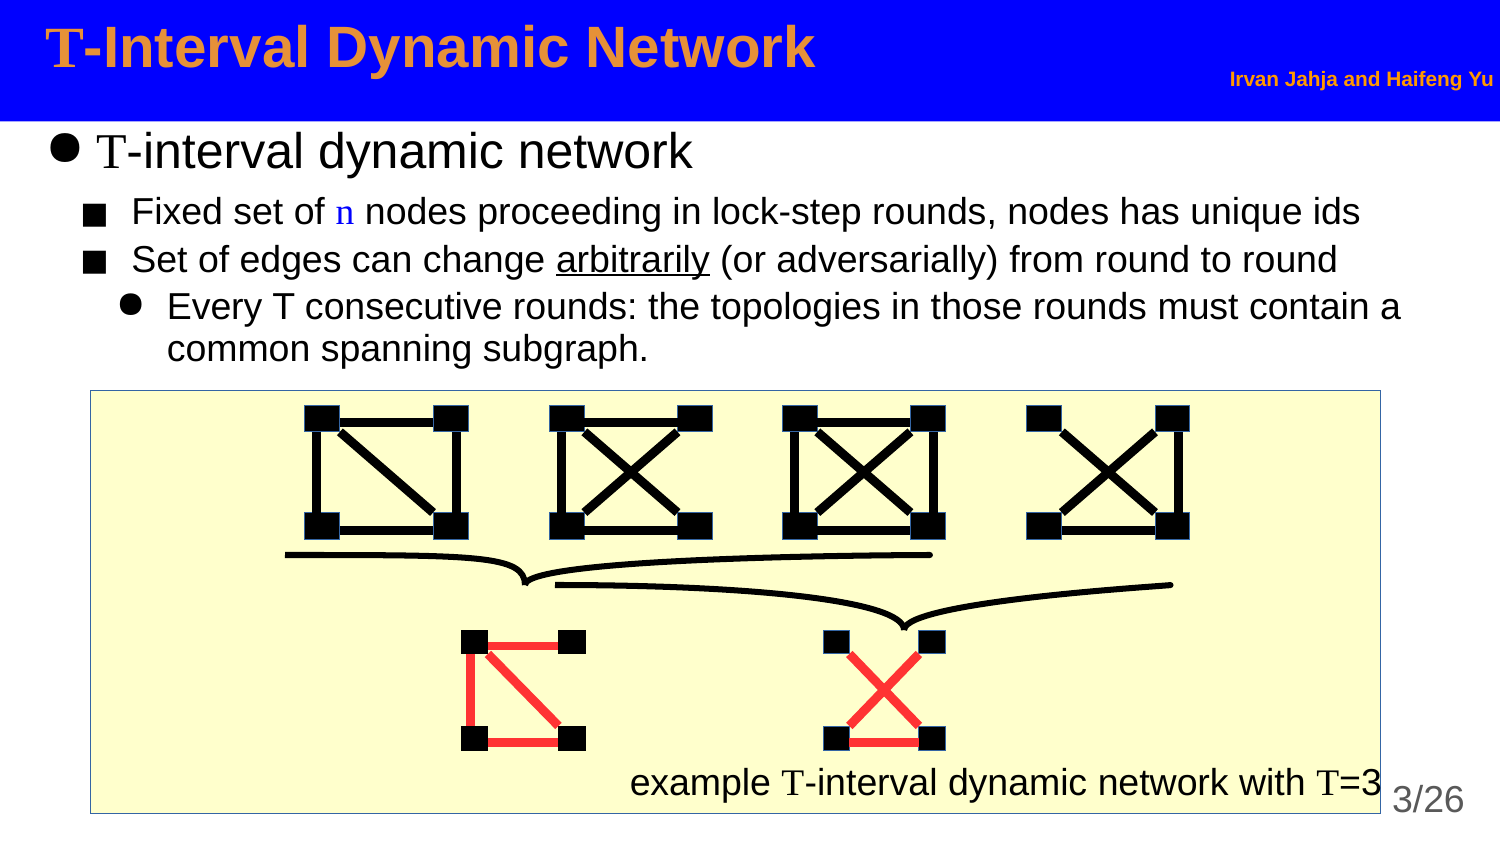

# T-Interval Dynamic Network
T-interval dynamic network
Fixed set of n nodes proceeding in lock-step rounds, nodes has unique ids
Set of edges can change arbitrarily (or adversarially) from round to round
Every T consecutive rounds: the topologies in those rounds must contain a common spanning subgraph.
example T-interval dynamic network with T=3
3